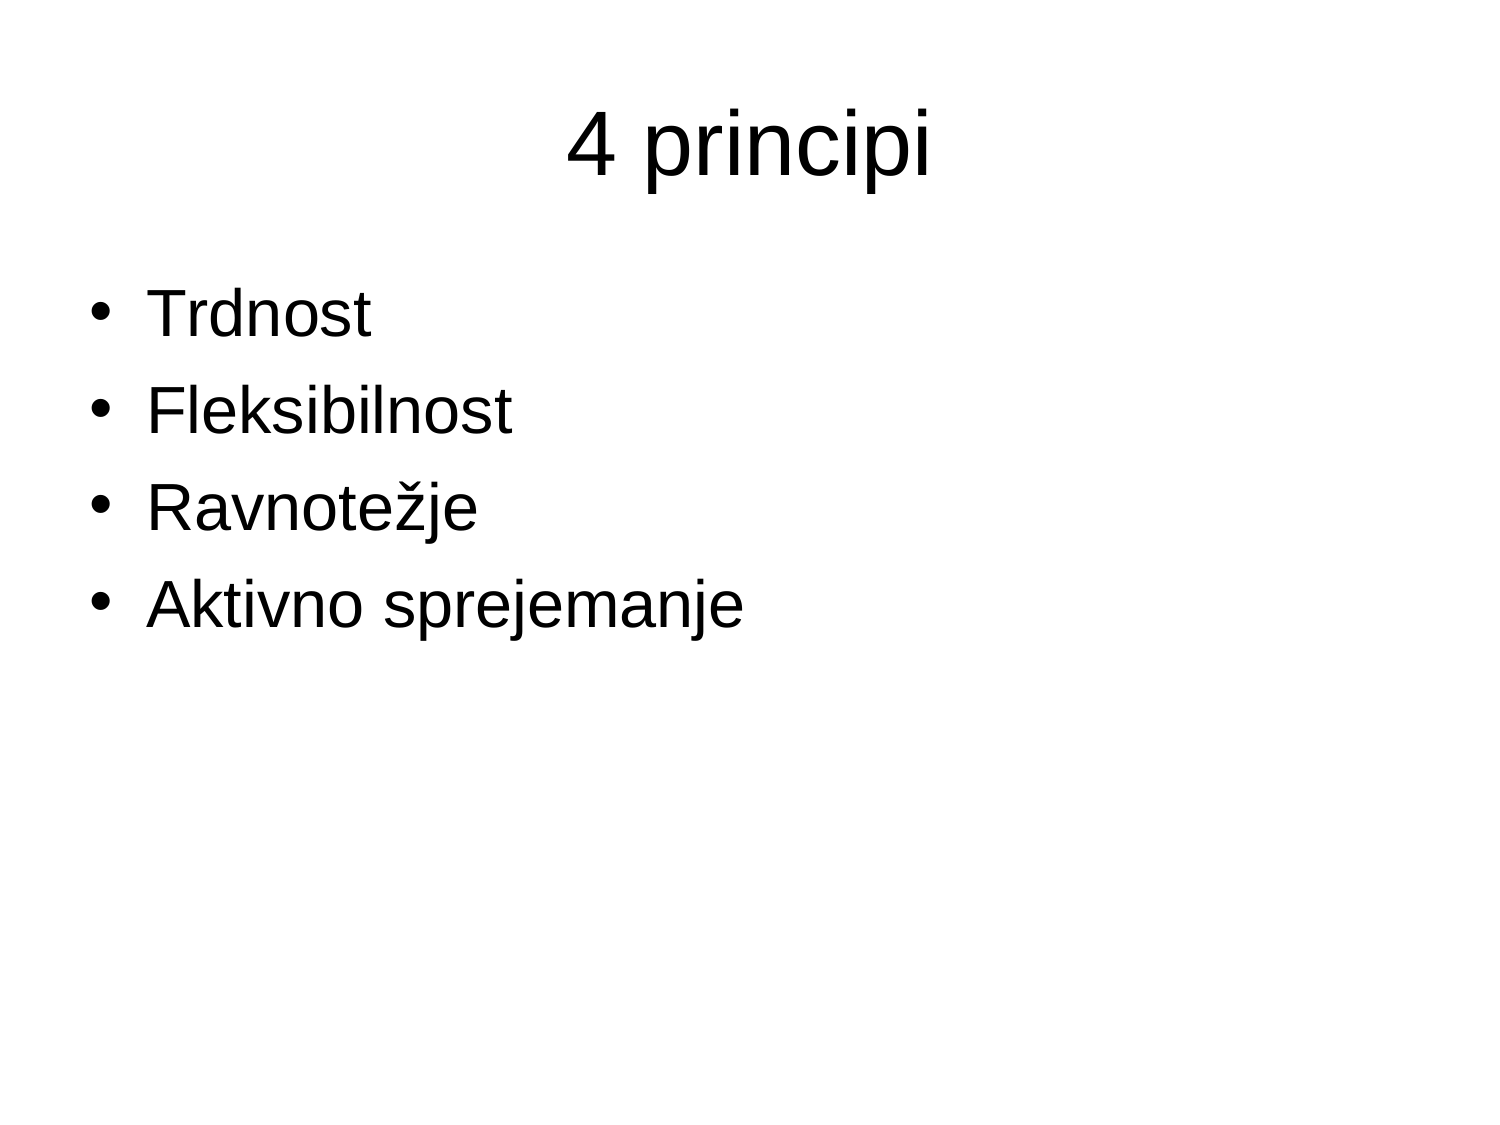

# 4 principi
Trdnost
Fleksibilnost
Ravnotežje
Aktivno sprejemanje